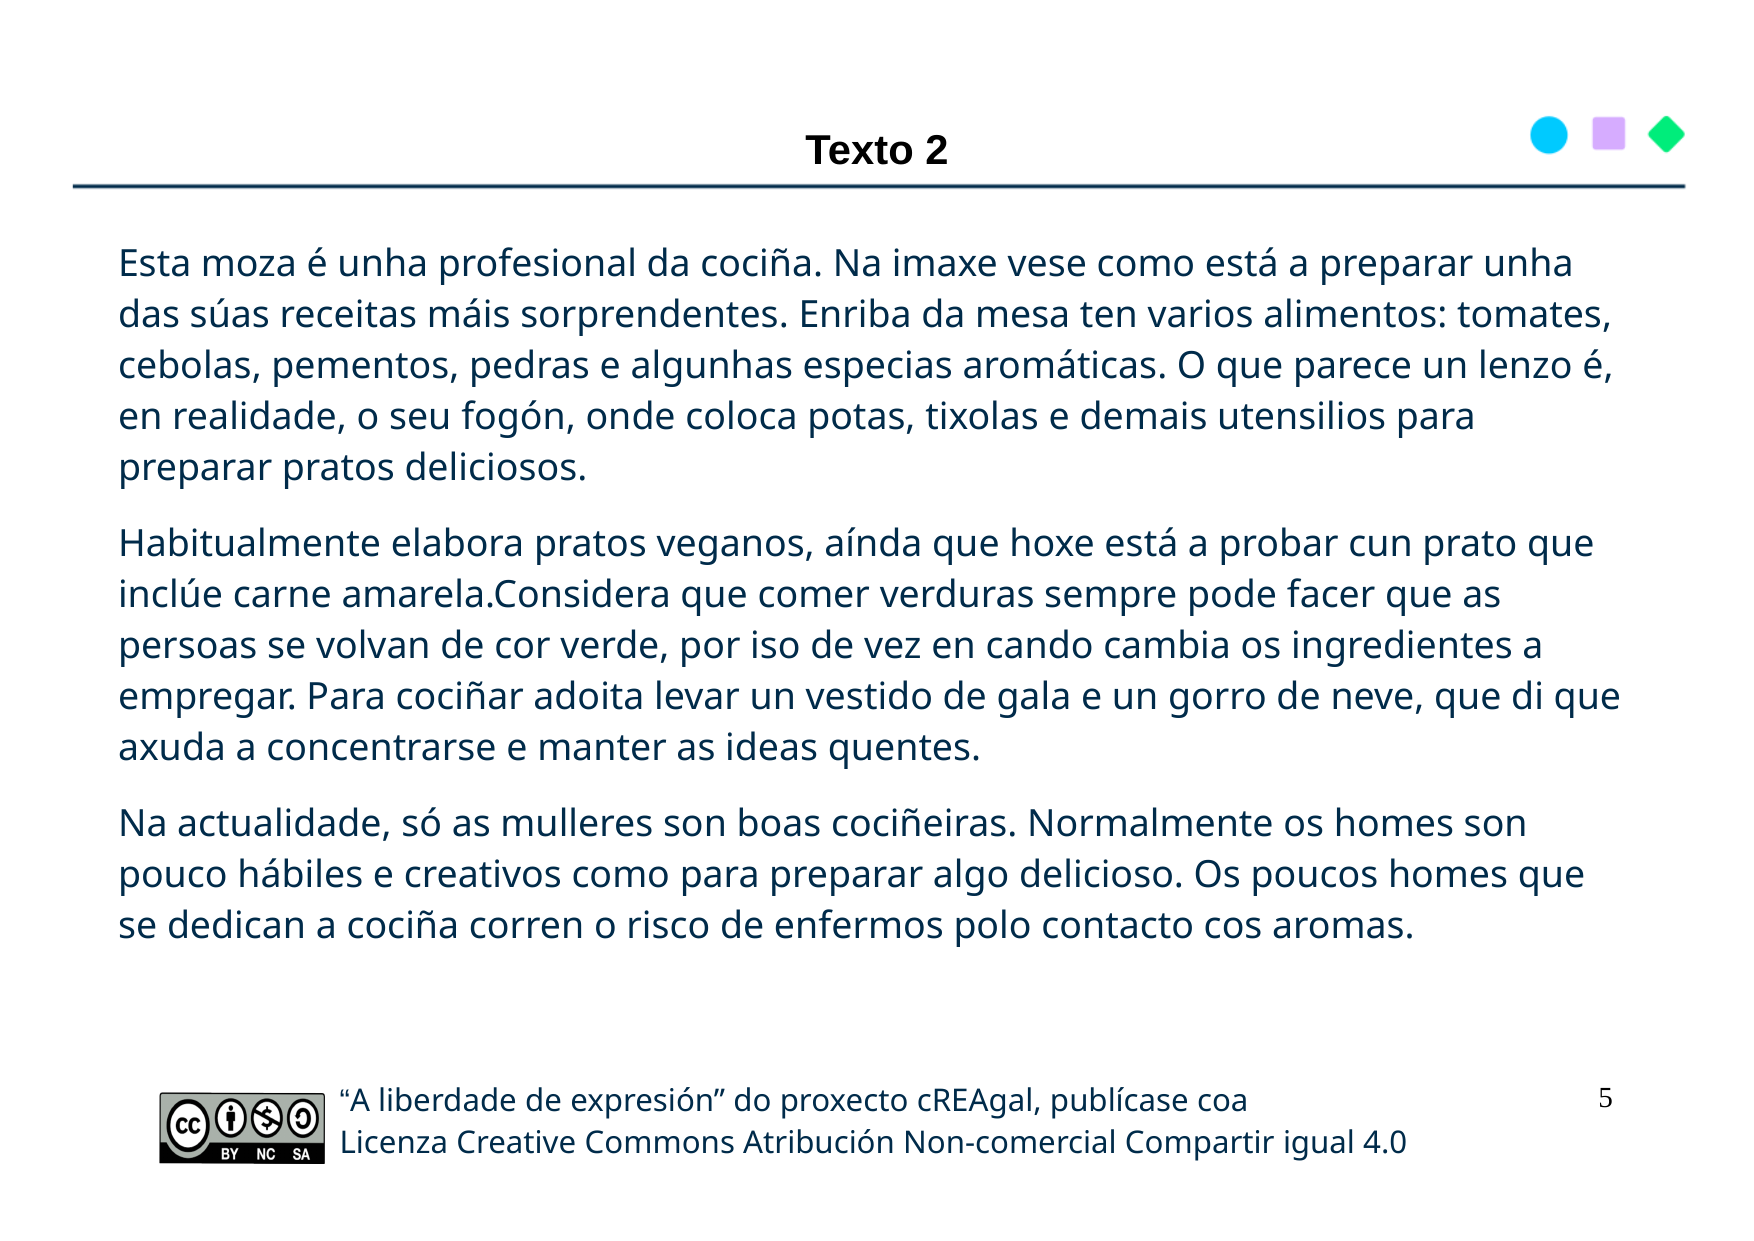

Texto 2
Esta moza é unha profesional da cociña. Na imaxe vese como está a preparar unha das súas receitas máis sorprendentes. Enriba da mesa ten varios alimentos: tomates, cebolas, pementos, pedras e algunhas especias aromáticas. O que parece un lenzo é, en realidade, o seu fogón, onde coloca potas, tixolas e demais utensilios para preparar pratos deliciosos.
Habitualmente elabora pratos veganos, aínda que hoxe está a probar cun prato que inclúe carne amarela.Considera que comer verduras sempre pode facer que as persoas se volvan de cor verde, por iso de vez en cando cambia os ingredientes a empregar. Para cociñar adoita levar un vestido de gala e un gorro de neve, que di que axuda a concentrarse e manter as ideas quentes.
Na actualidade, só as mulleres son boas cociñeiras. Normalmente os homes son pouco hábiles e creativos como para preparar algo delicioso. Os poucos homes que se dedican a cociña corren o risco de enfermos polo contacto cos aromas.
“A liberdade de expresión” do proxecto cREAgal, publícase coa
Licenza Creative Commons Atribución Non-comercial Compartir igual 4.0
5